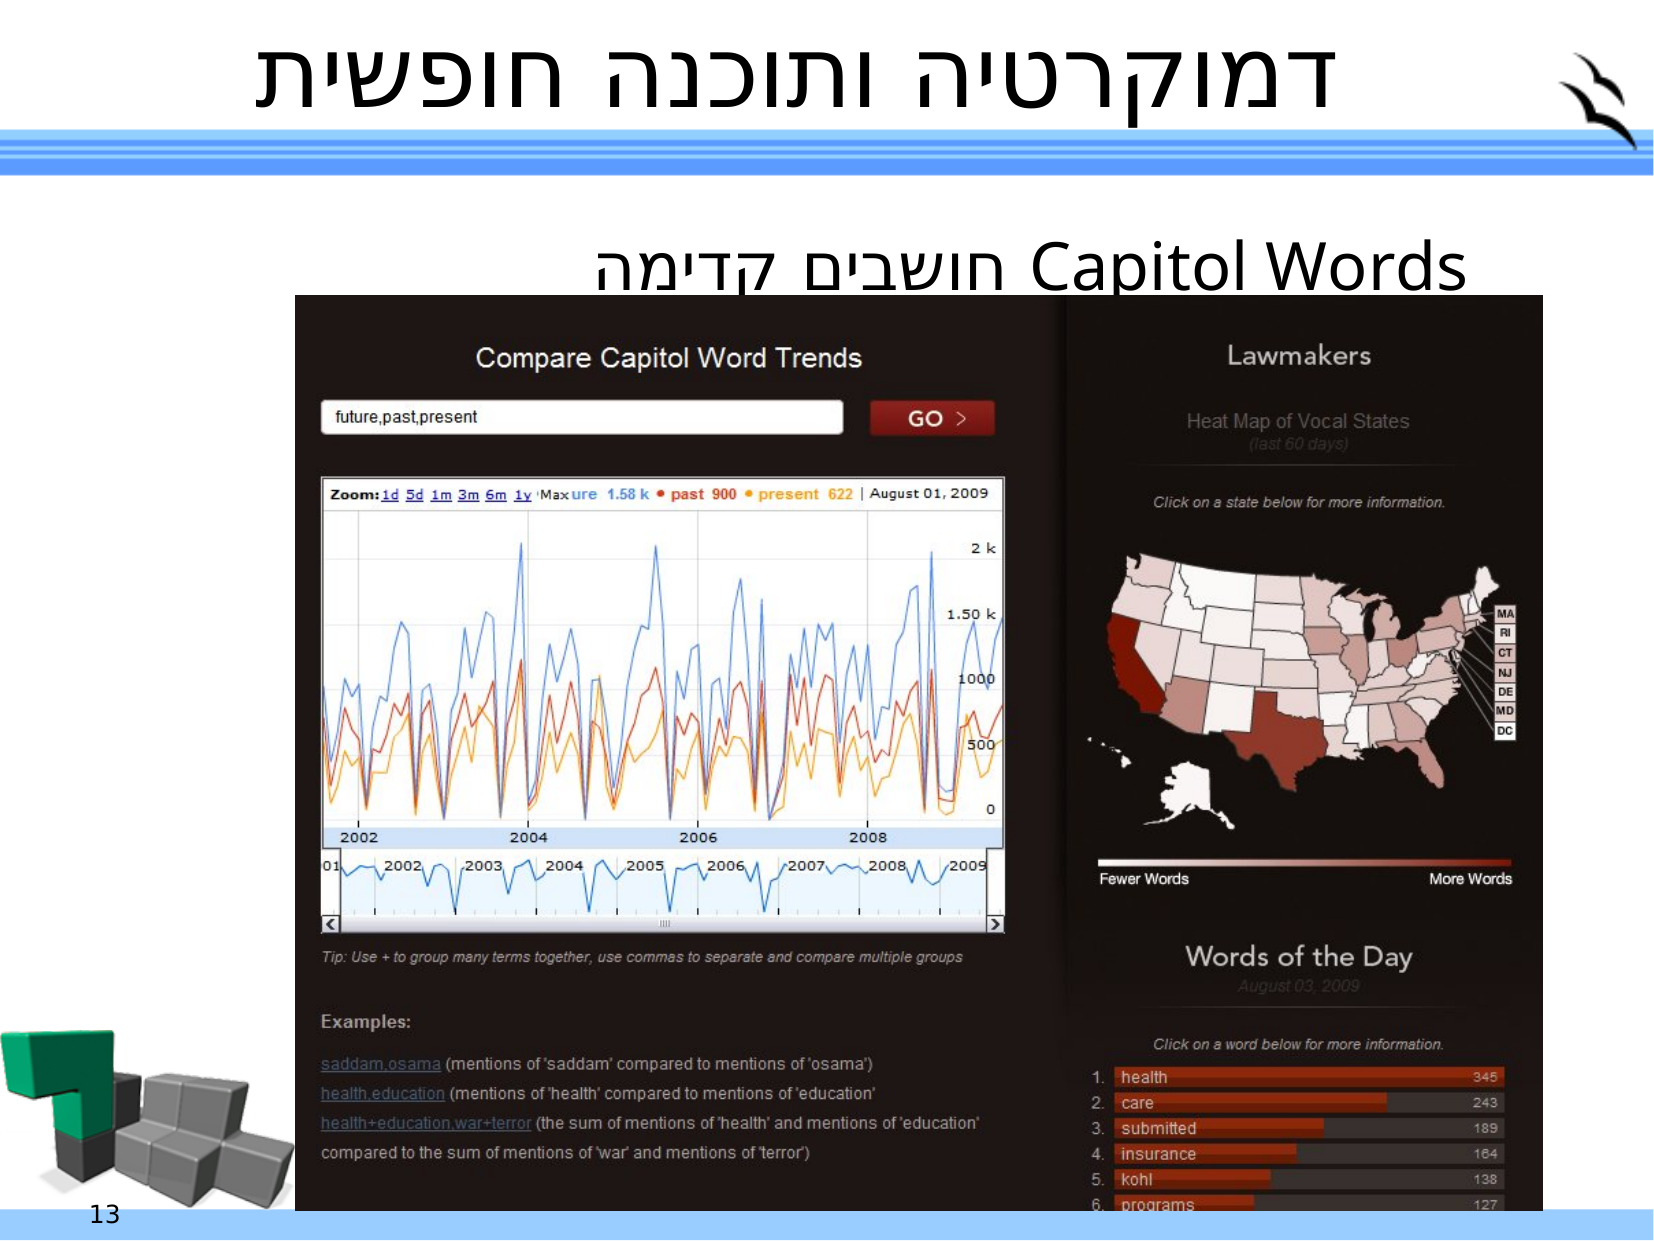

# דמוקרטיה ותוכנה חופשית
Capitol Words חושבים קדימה